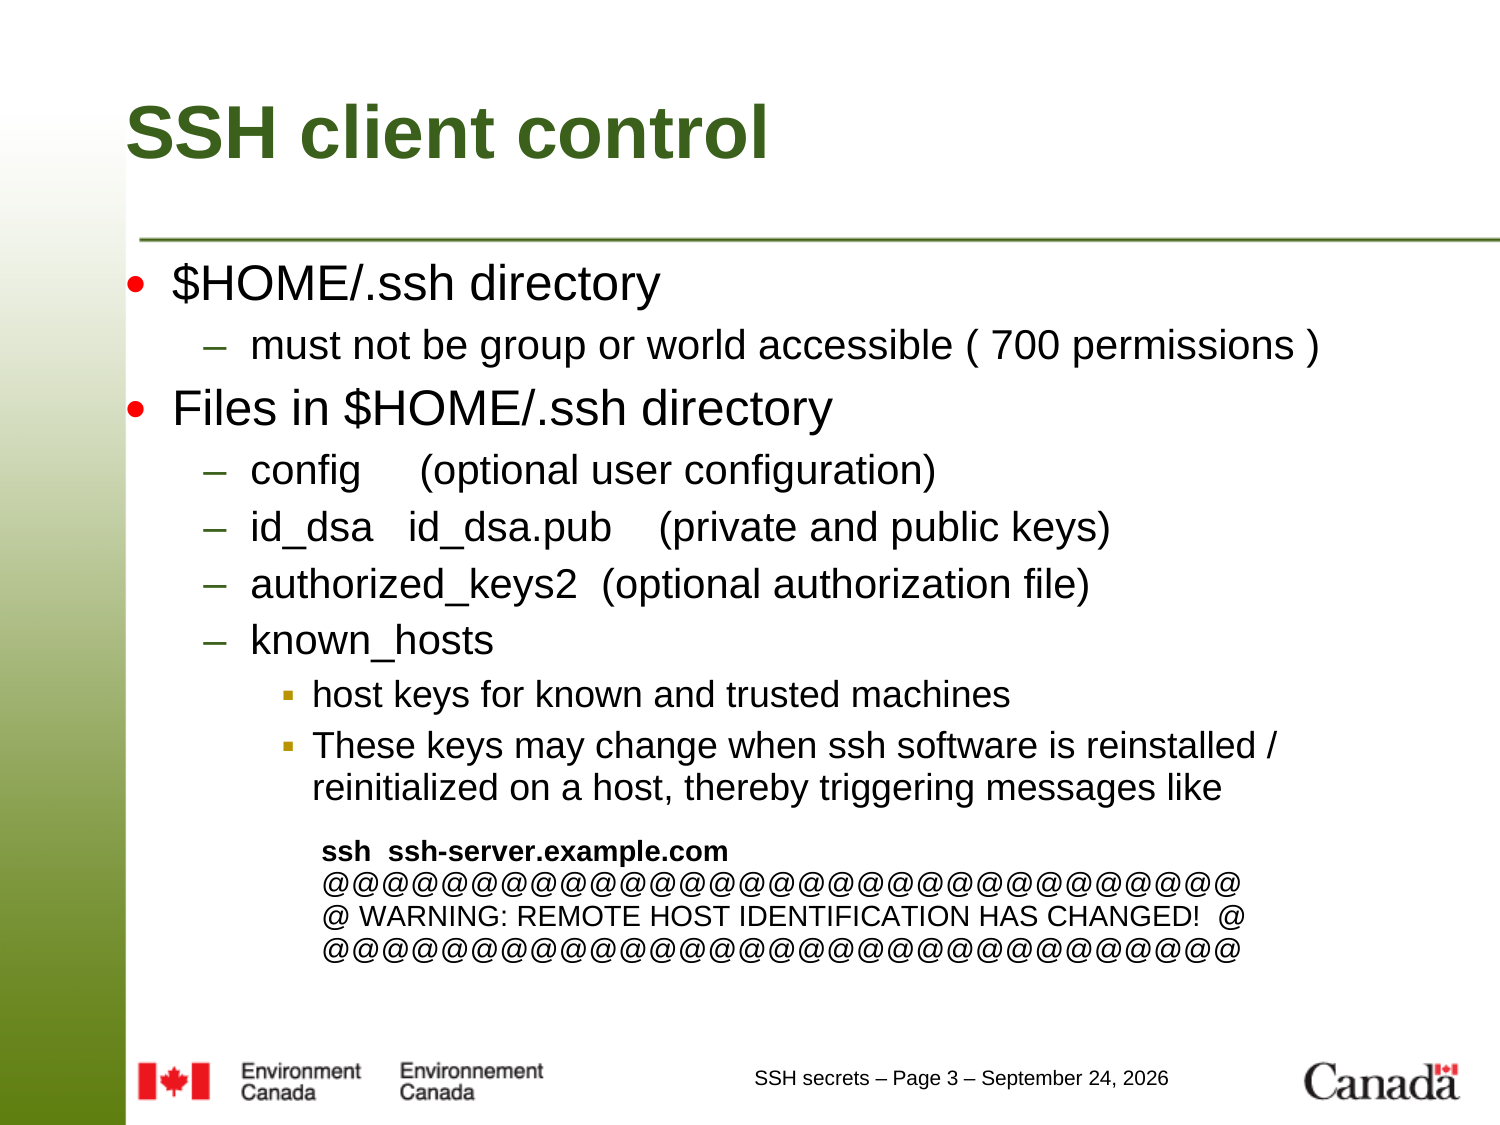

# SSH client control
$HOME/.ssh directory
must not be group or world accessible ( 700 permissions )
Files in $HOME/.ssh directory
config (optional user configuration)
id_dsa id_dsa.pub (private and public keys)
authorized_keys2 (optional authorization file)
known_hosts
host keys for known and trusted machines
These keys may change when ssh software is reinstalled / reinitialized on a host, thereby triggering messages like
 ssh ssh-server.example.com
 @@@@@@@@@@@@@@@@@@@@@@@@@@@@@@@
 @ WARNING: REMOTE HOST IDENTIFICATION HAS CHANGED! @
 @@@@@@@@@@@@@@@@@@@@@@@@@@@@@@@